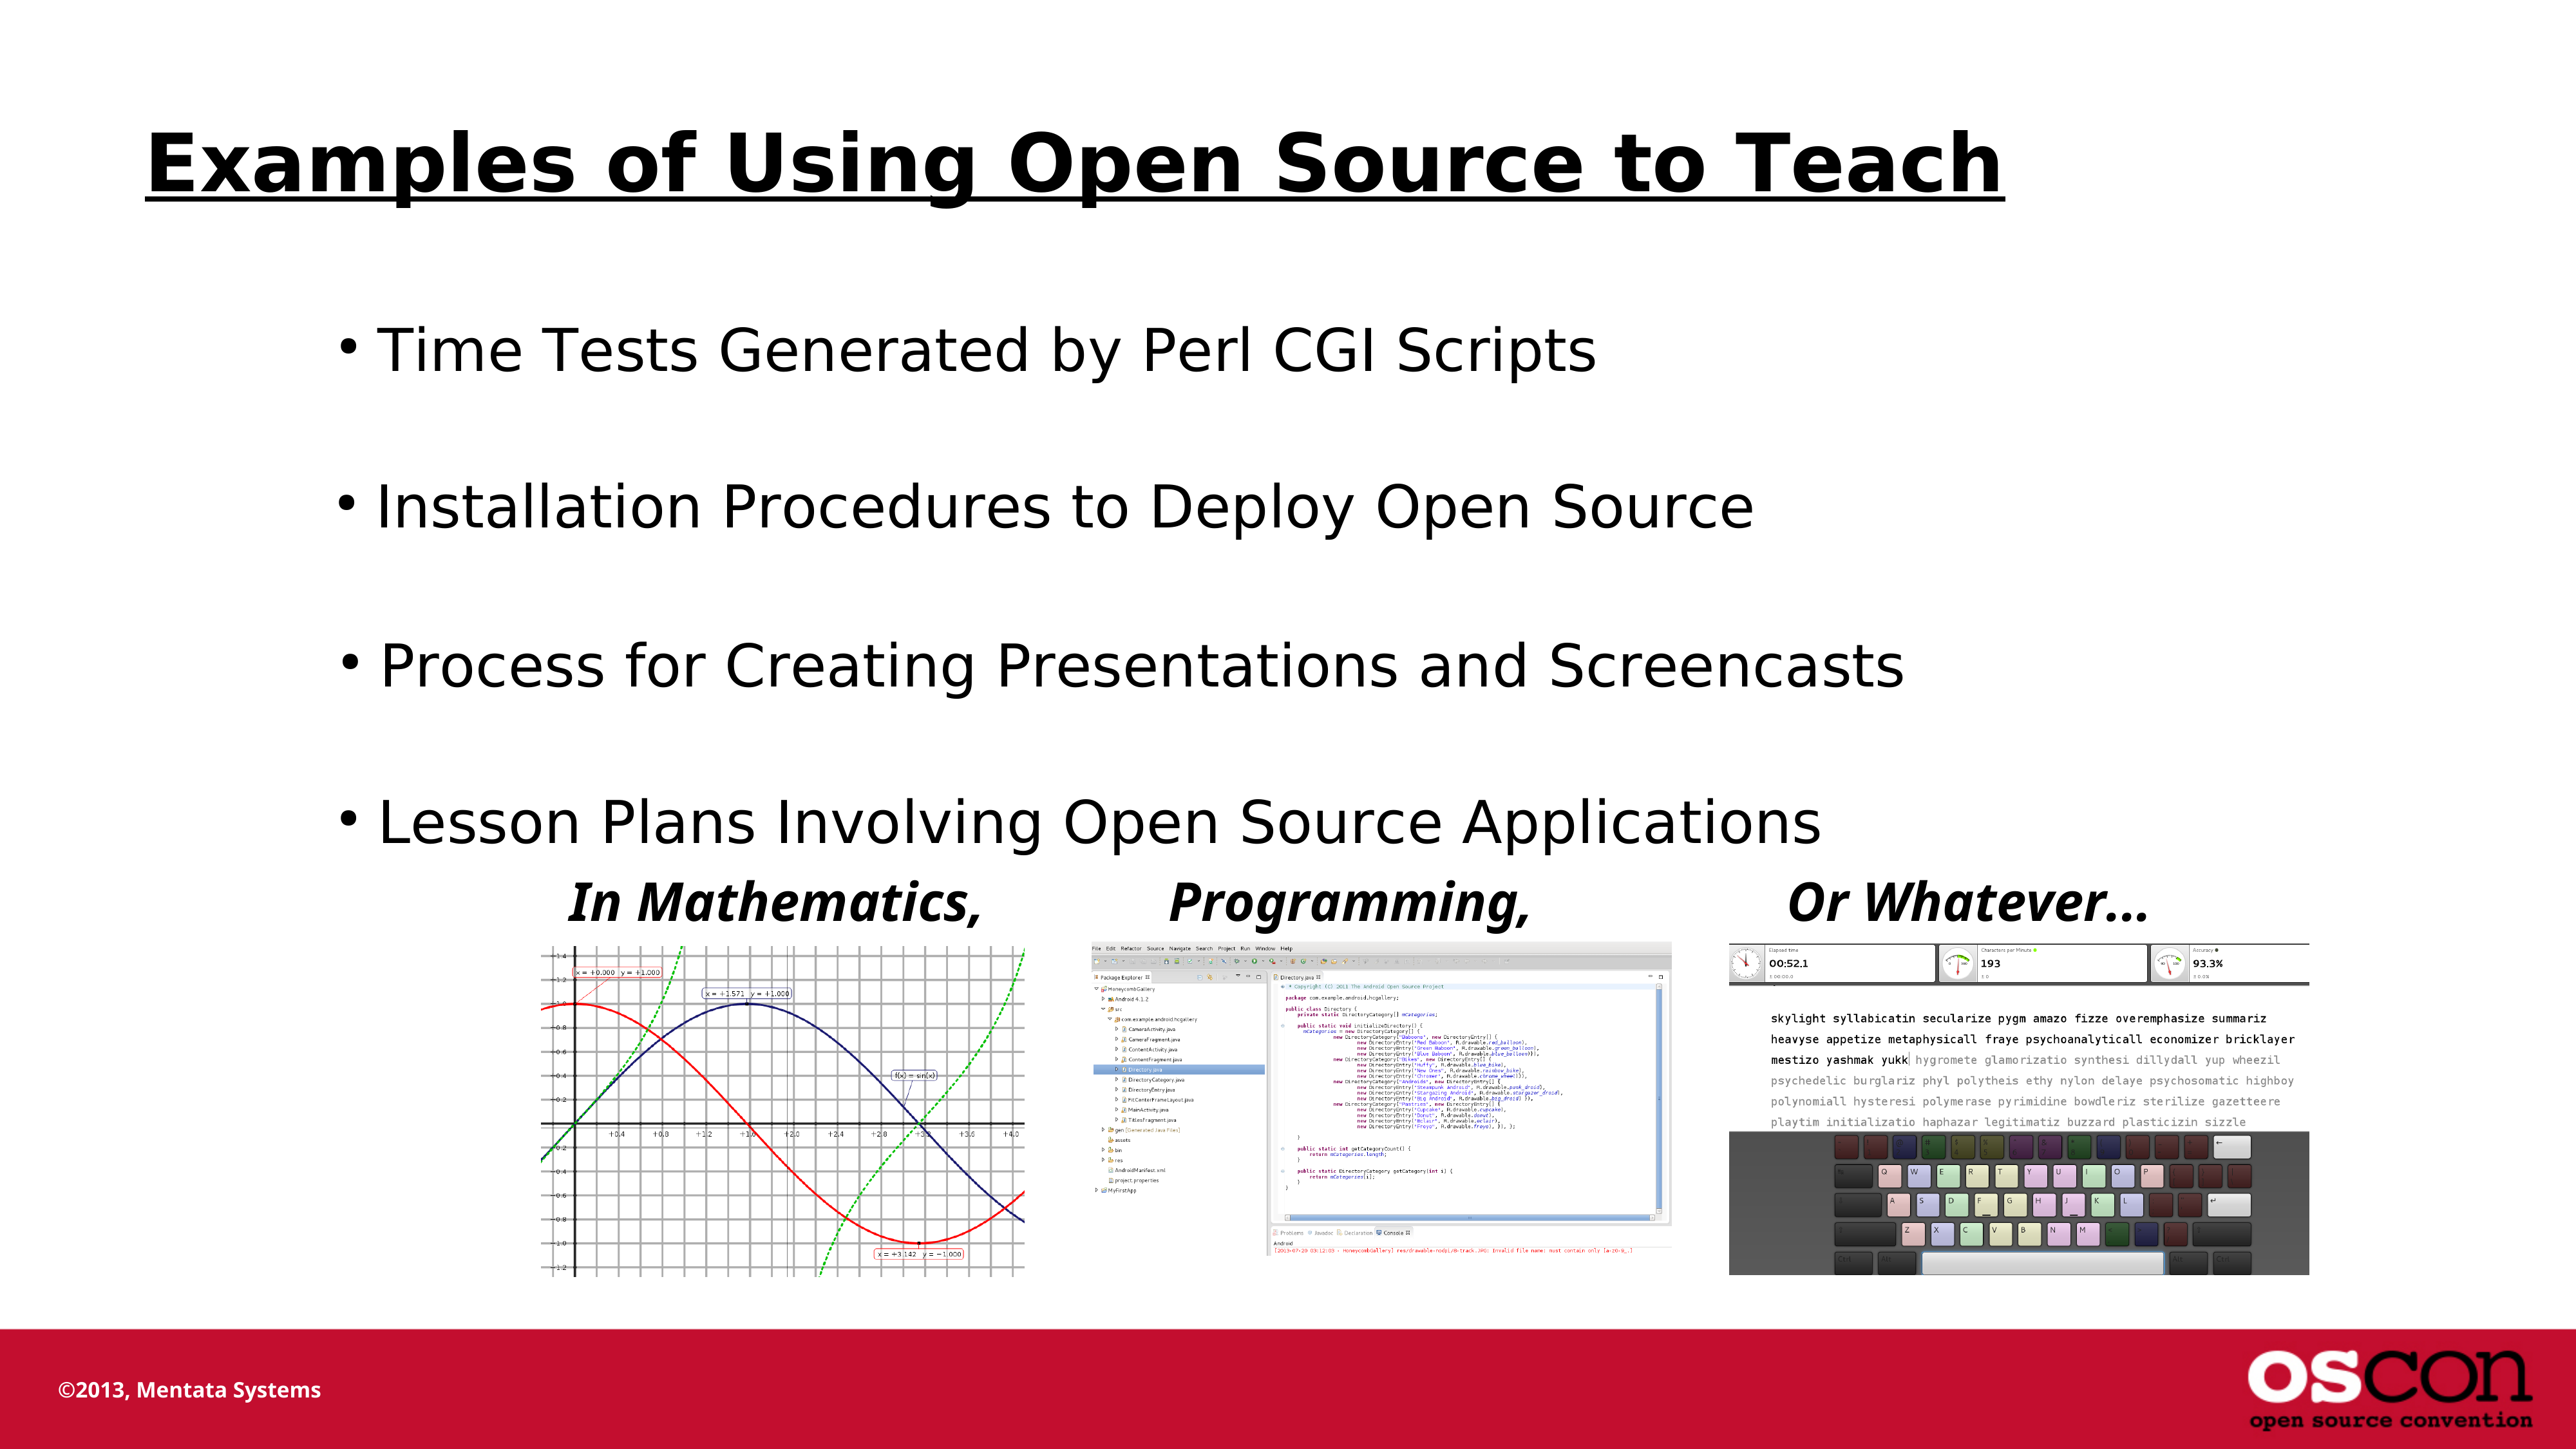

#
Examples of Using Open Source to Teach
 Time Tests Generated by Perl CGI Scripts
 Installation Procedures to Deploy Open Source
 Process for Creating Presentations and Screencasts
 Lesson Plans Involving Open Source Applications
In Mathematics,
Programming,
Or Whatever...
©2013, Mentata Systems